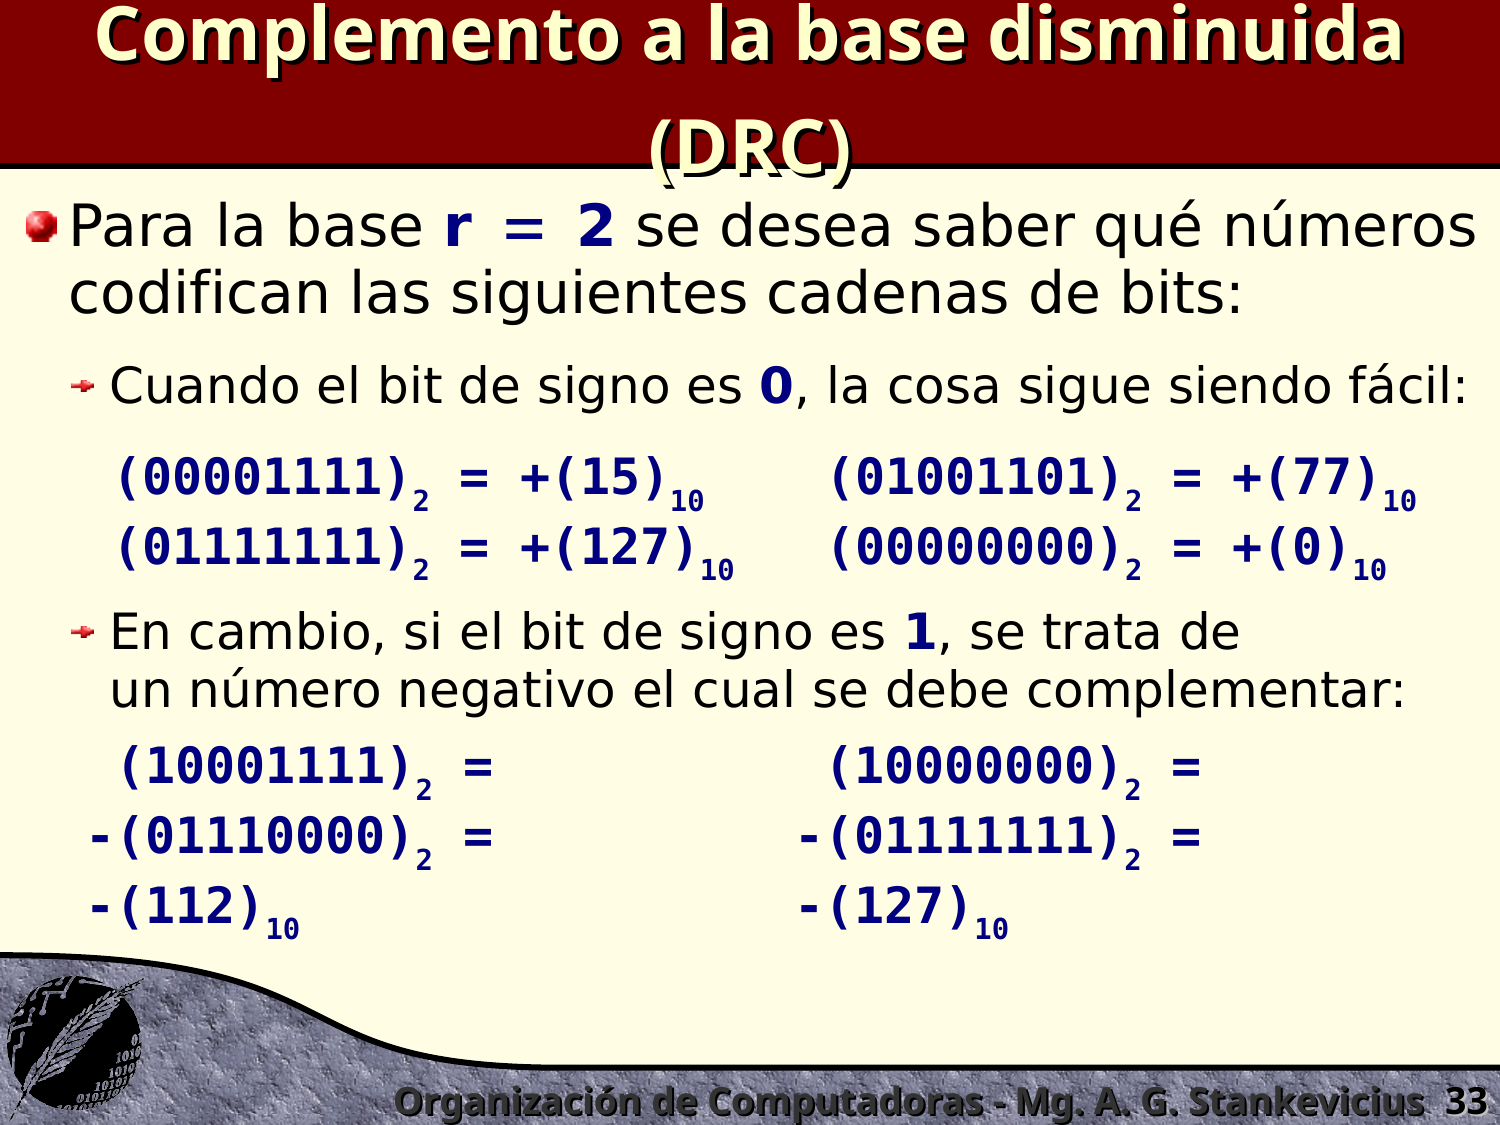

# Complemento a la base disminuida (DRC)
Para la base r = 2 se desea saber qué números codifican las siguientes cadenas de bits:
Cuando el bit de signo es 0, la cosa sigue siendo fácil:
En cambio, si el bit de signo es 1, se trata de
un número negativo el cual se debe complementar:
(00001111)2 = +(15)10 (01001101)2 = +(77)10
(01111111)2 = +(127)10 (00000000)2 = +(0)10
 (10001111)2 =
-(01110000)2 =
-(112)10
 (10000000)2 =
-(01111111)2 =
-(127)10
33